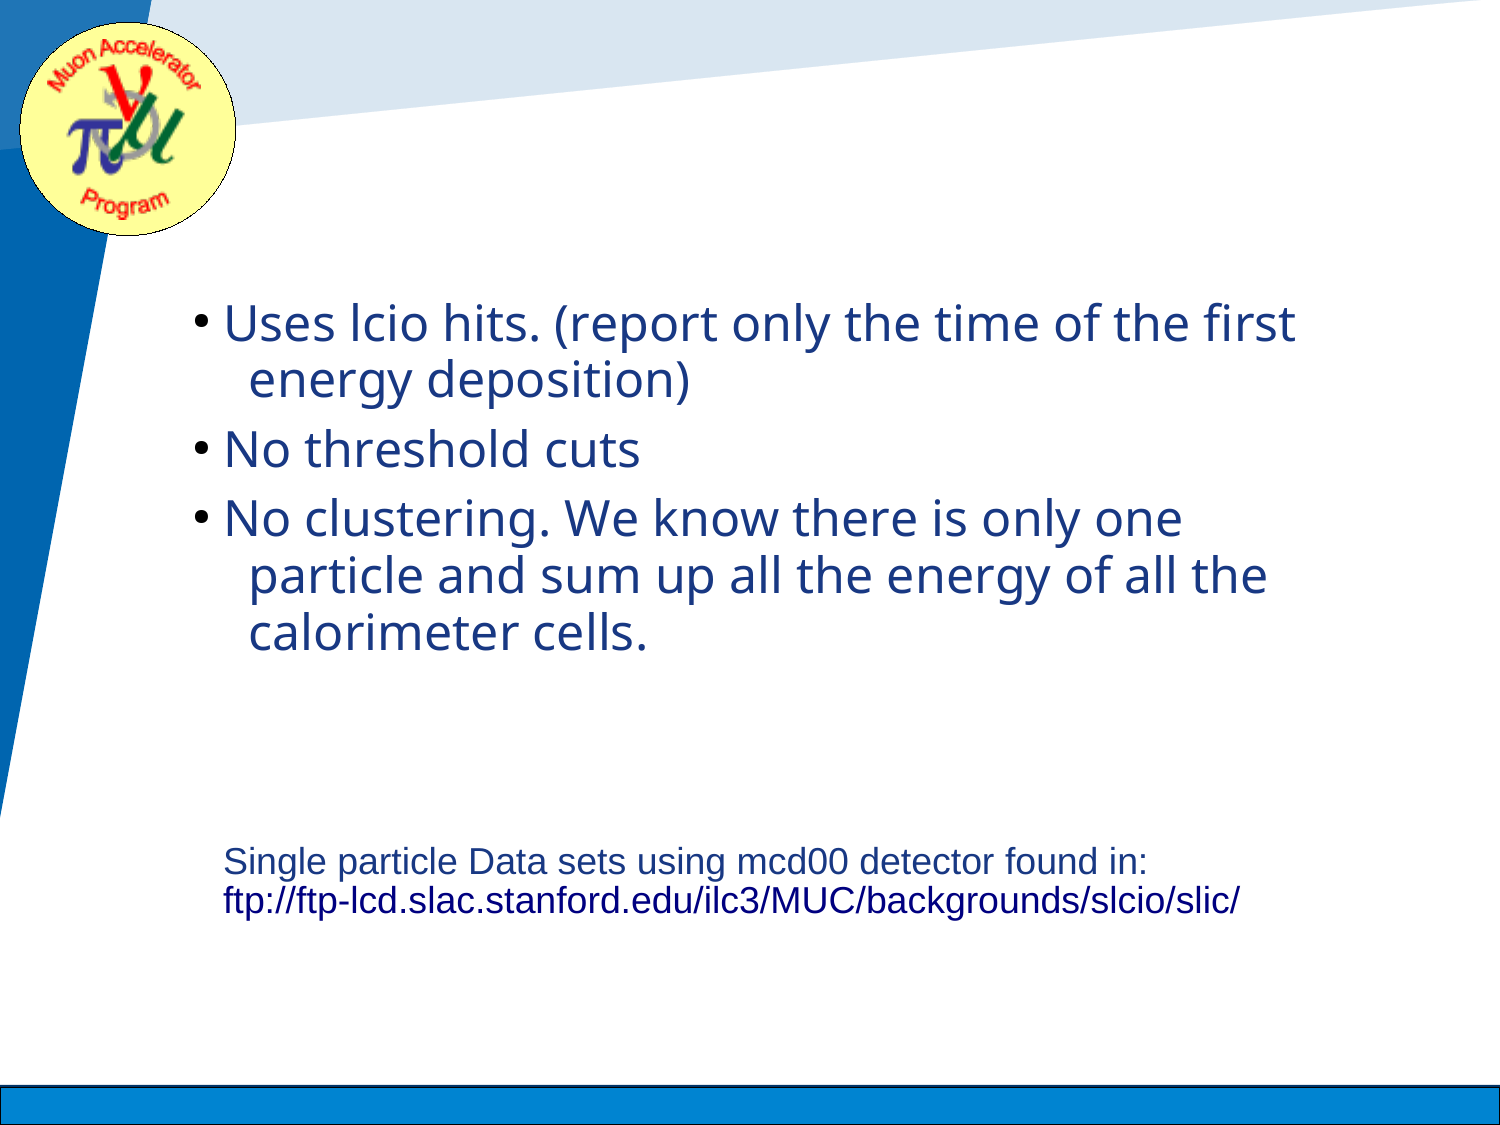

#
 Uses lcio hits. (report only the time of the first energy deposition)
 No threshold cuts
 No clustering. We know there is only one particle and sum up all the energy of all the calorimeter cells.
Single particle Data sets using mcd00 detector found in:
ftp://ftp-lcd.slac.stanford.edu/ilc3/MUC/backgrounds/slcio/slic/